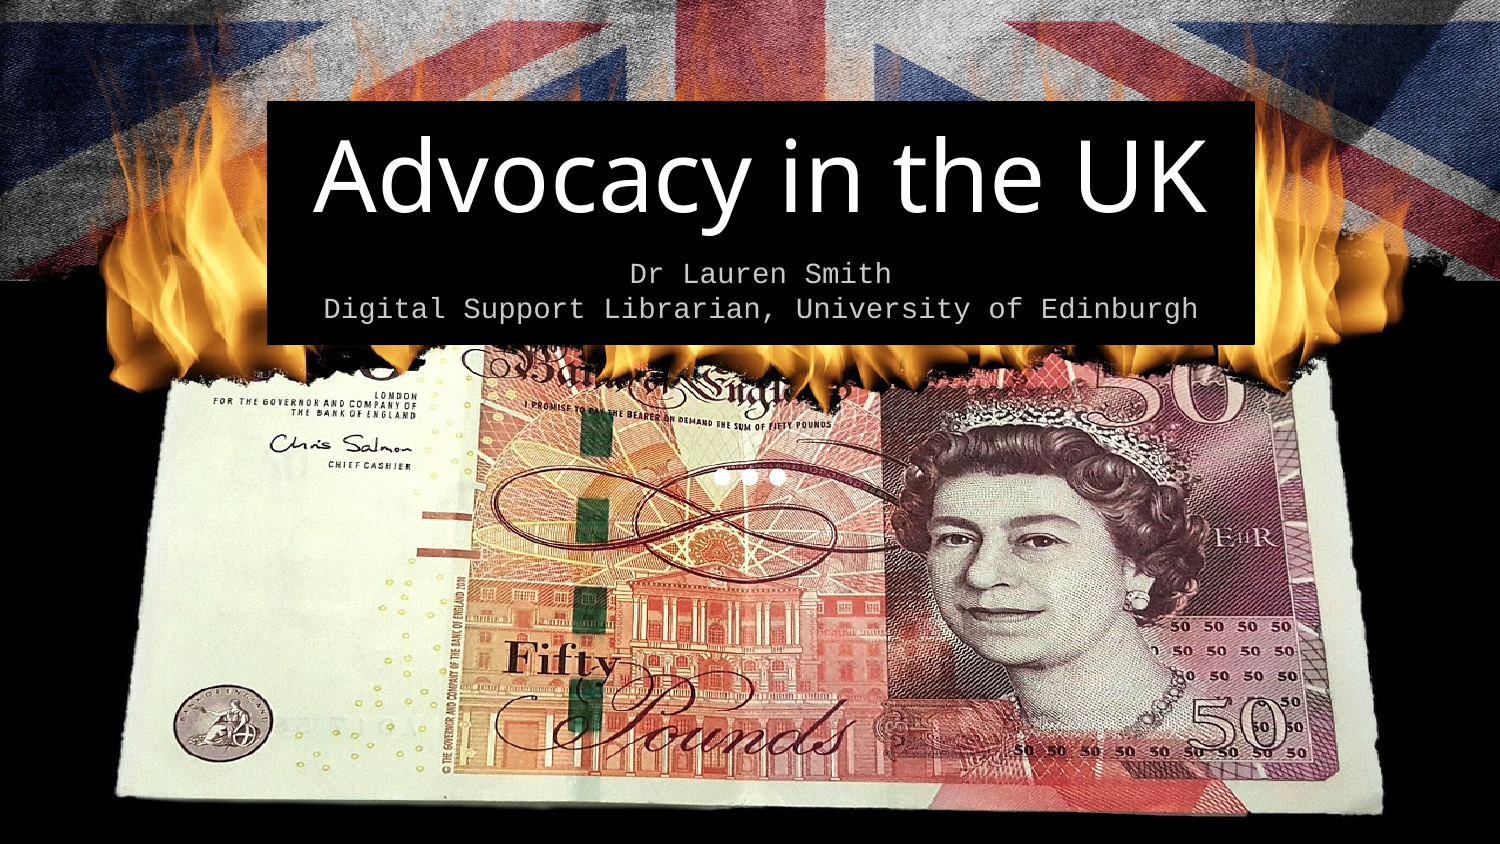

# Advocacy in the UK
Dr Lauren Smith
Digital Support Librarian, University of Edinburgh